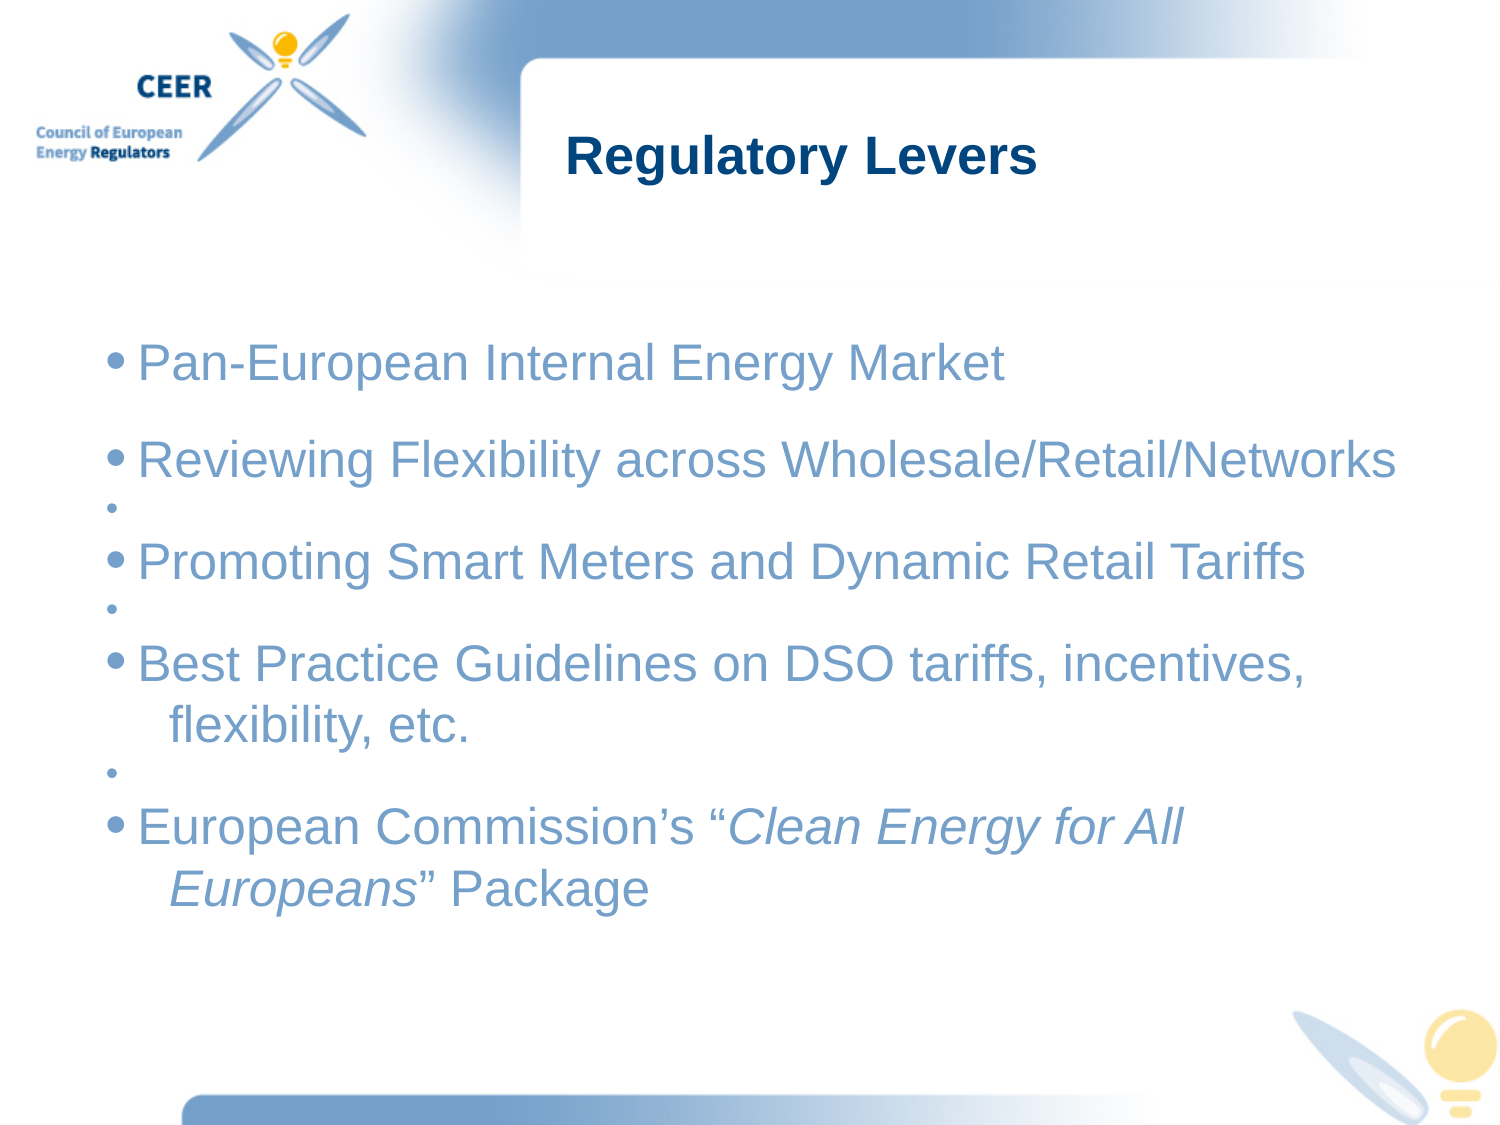

# Regulatory Levers
Pan-European Internal Energy Market
Reviewing Flexibility across Wholesale/Retail/Networks
Promoting Smart Meters and Dynamic Retail Tariffs
Best Practice Guidelines on DSO tariffs, incentives, flexibility, etc.
European Commission’s “Clean Energy for All Europeans” Package